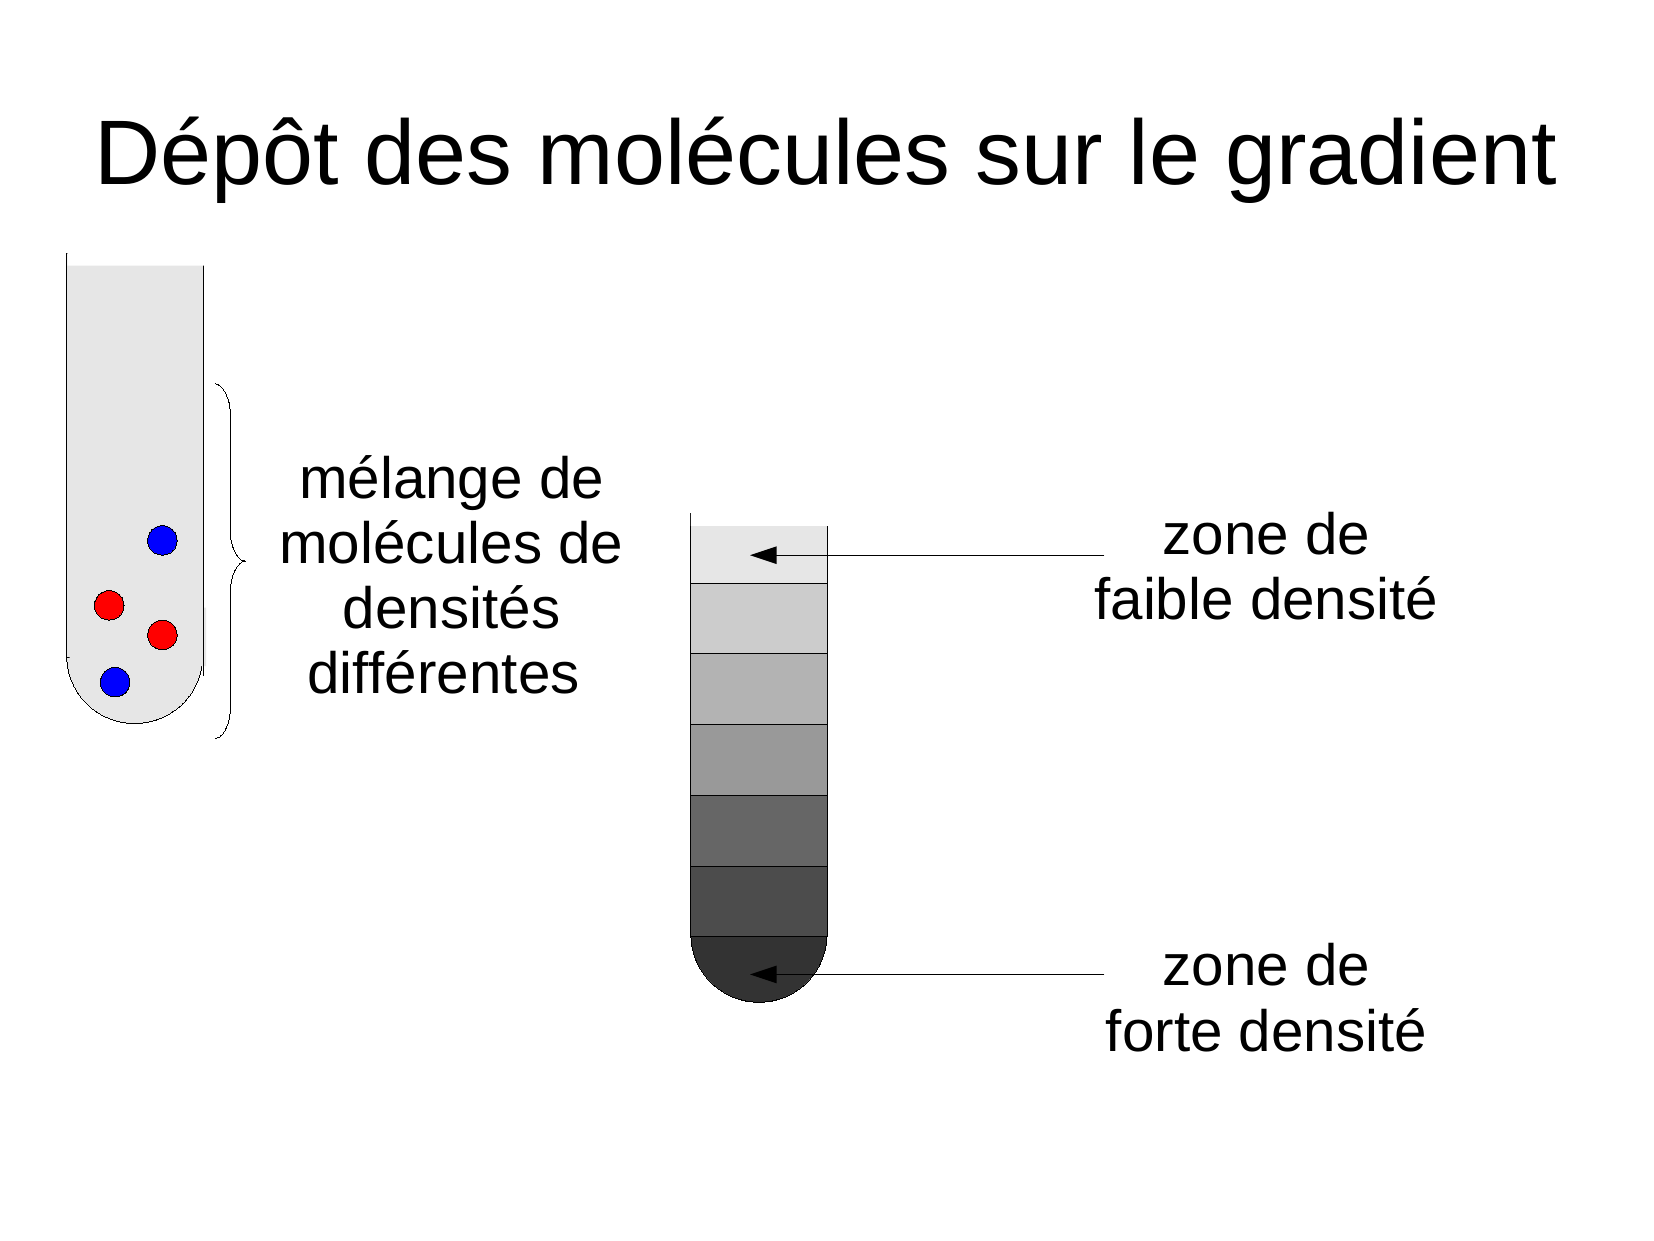

# Dépôt des molécules sur le gradient
mélange de molécules de densités différentes
zone de
faible densité
zone de
forte densité